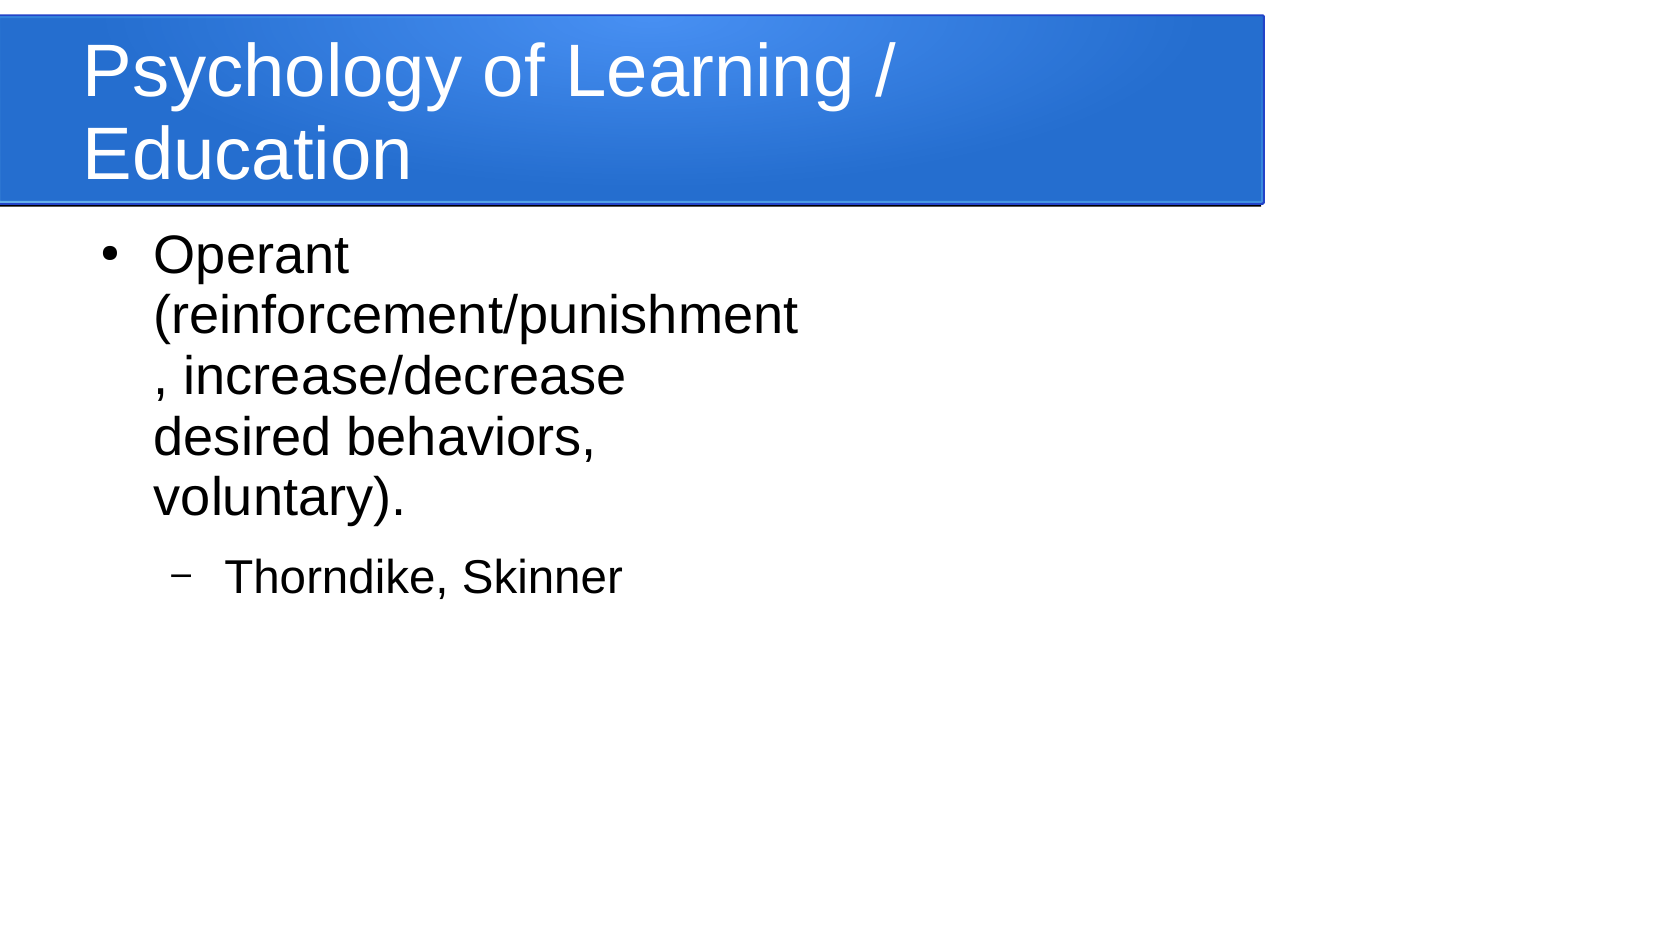

# Psychology of Learning / Education
Operant (reinforcement/punishment, increase/decrease desired behaviors, voluntary).
Thorndike, Skinner